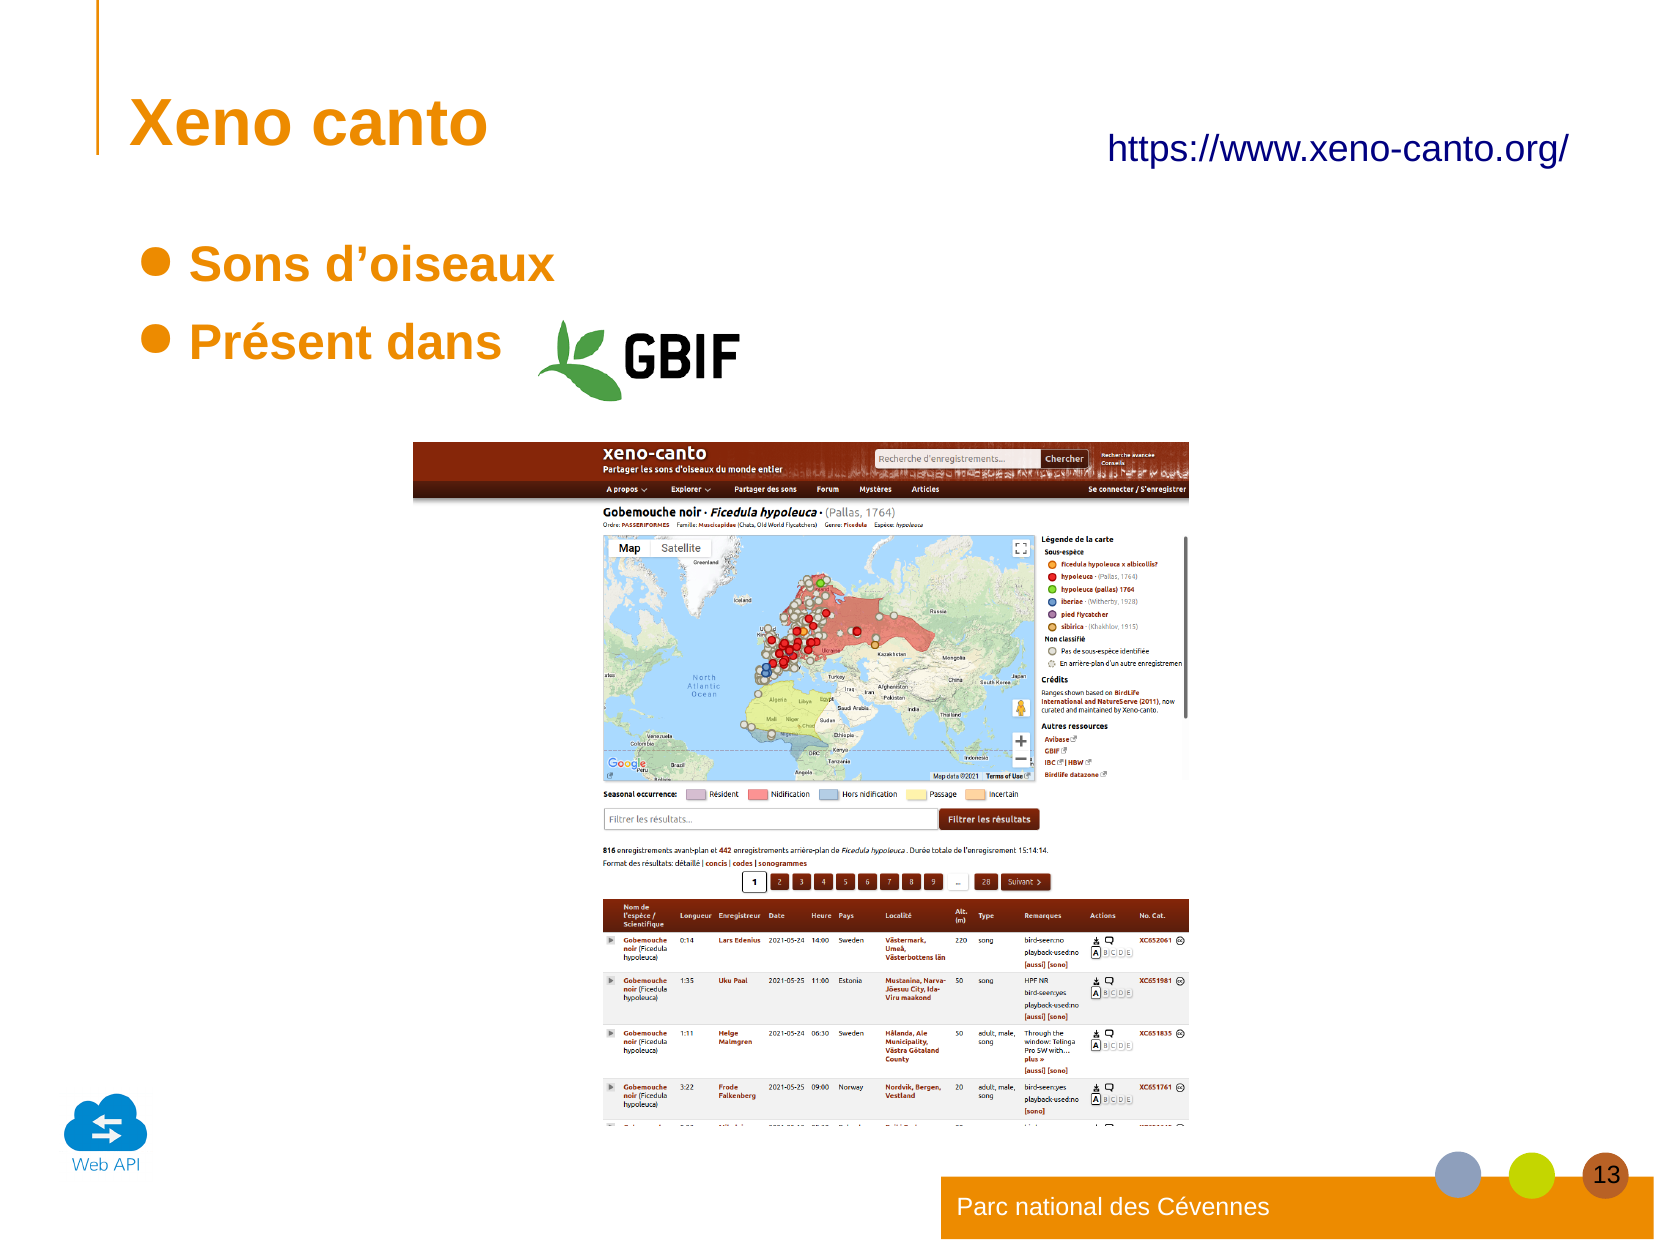

# Xeno canto
https://www.xeno-canto.org/
Sons d’oiseaux
Présent dans